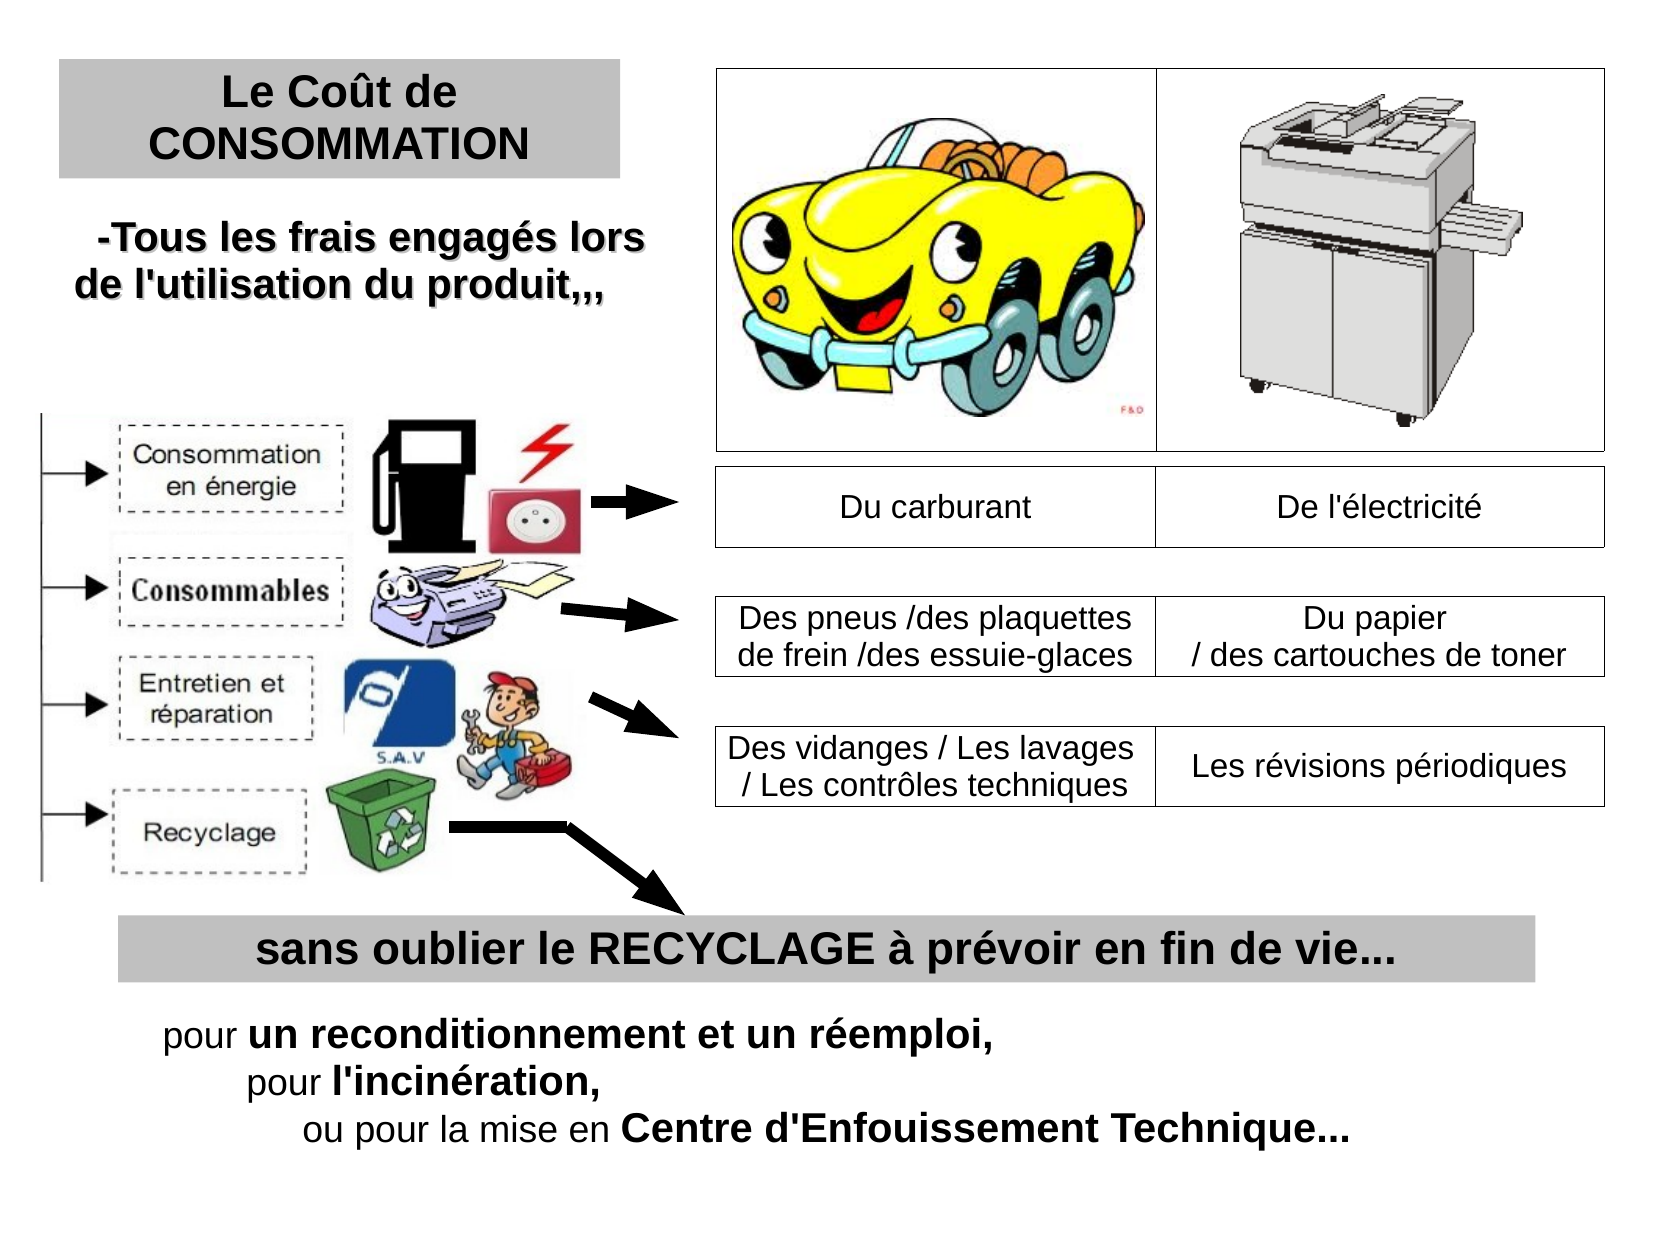

Le Coût de CONSOMMATION
| | |
| --- | --- |
 -Tous les frais engagés lors de l'utilisation du produit,,,
| Du carburant | De l'électricité |
| --- | --- |
| Des pneus /des plaquettes de frein /des essuie-glaces | Du papier / des cartouches de toner |
| --- | --- |
| Des vidanges / Les lavages / Les contrôles techniques | Les révisions périodiques |
| --- | --- |
sans oublier le RECYCLAGE à prévoir en fin de vie...
pour un reconditionnement et un réemploi,
 pour l'incinération,
ou pour la mise en Centre d'Enfouissement Technique...